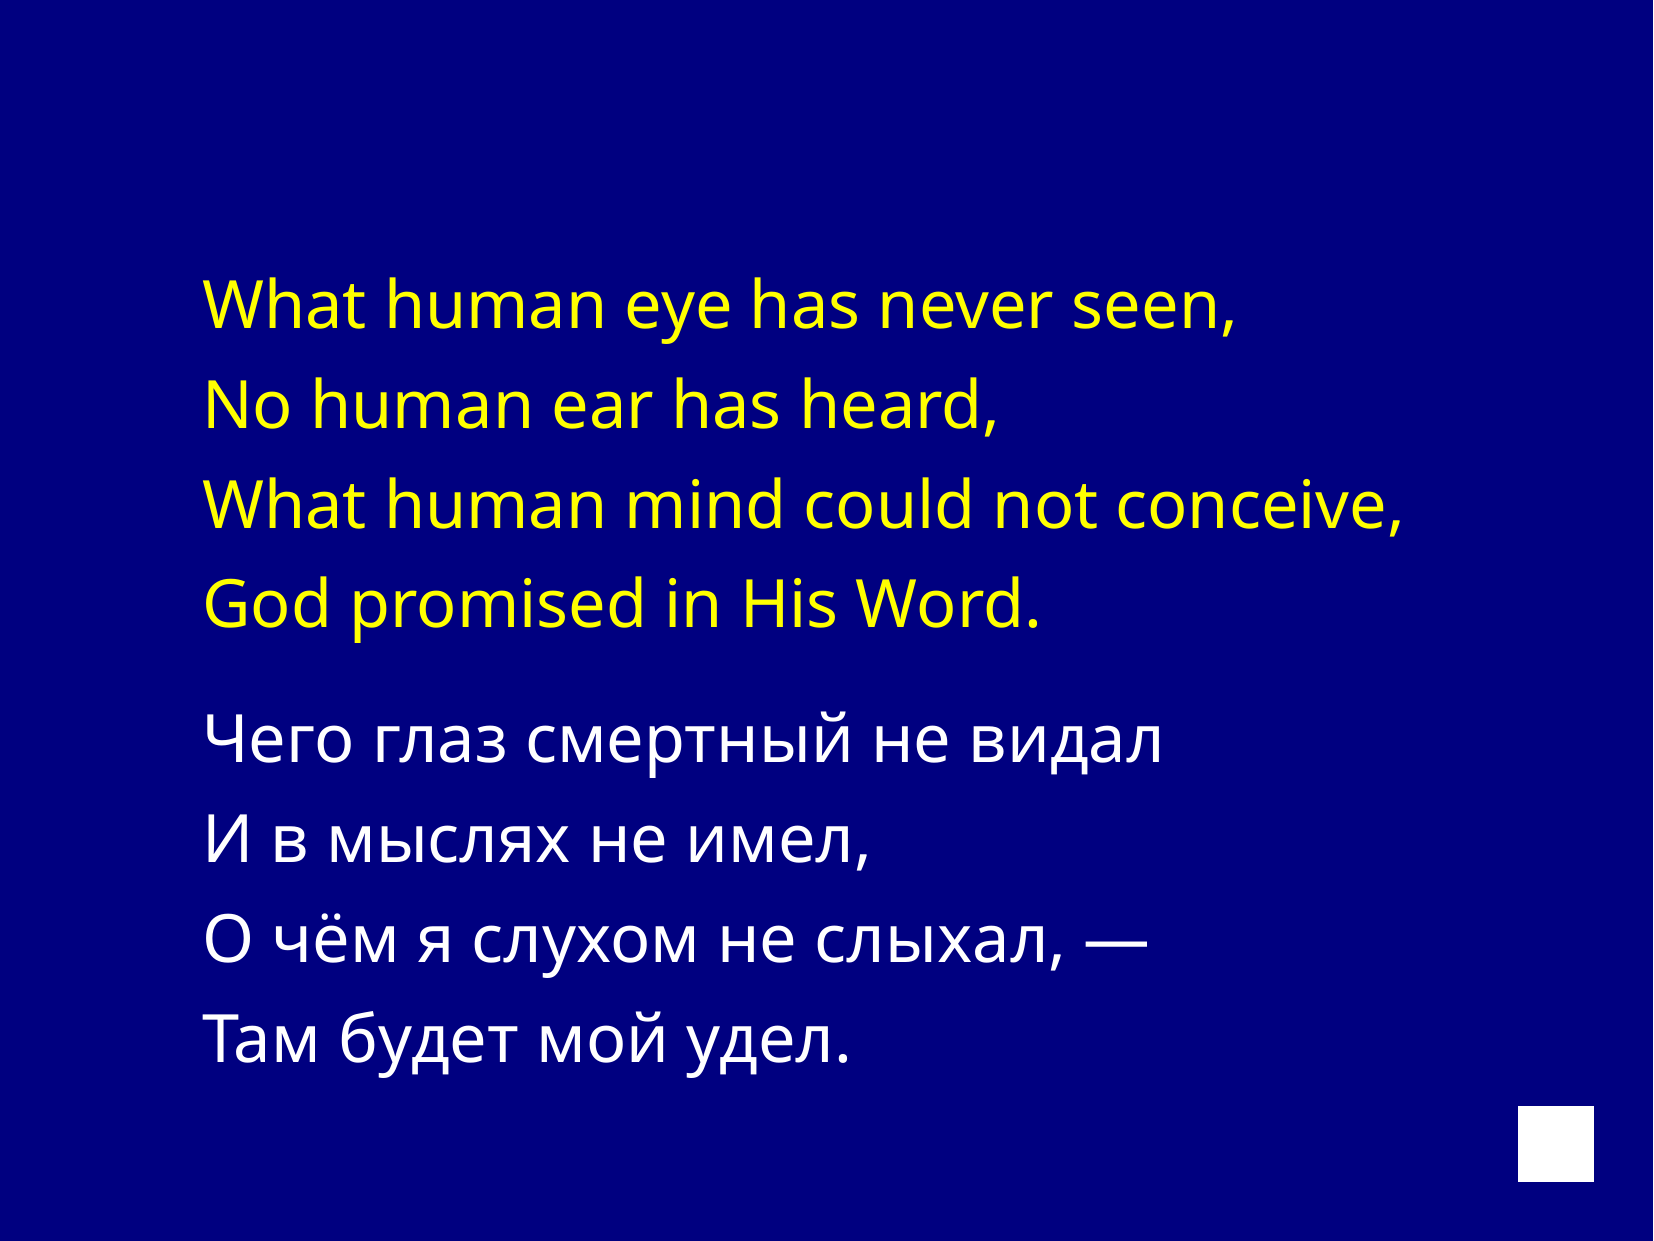

What human eye has never seen,
	No human ear has heard,
	What human mind could not conceive,
	God promised in His Word.
	Чего глаз смертный не видал
	И в мыслях не имел,
	О чём я слухом не слыхал, —
	Там будет мой удел.